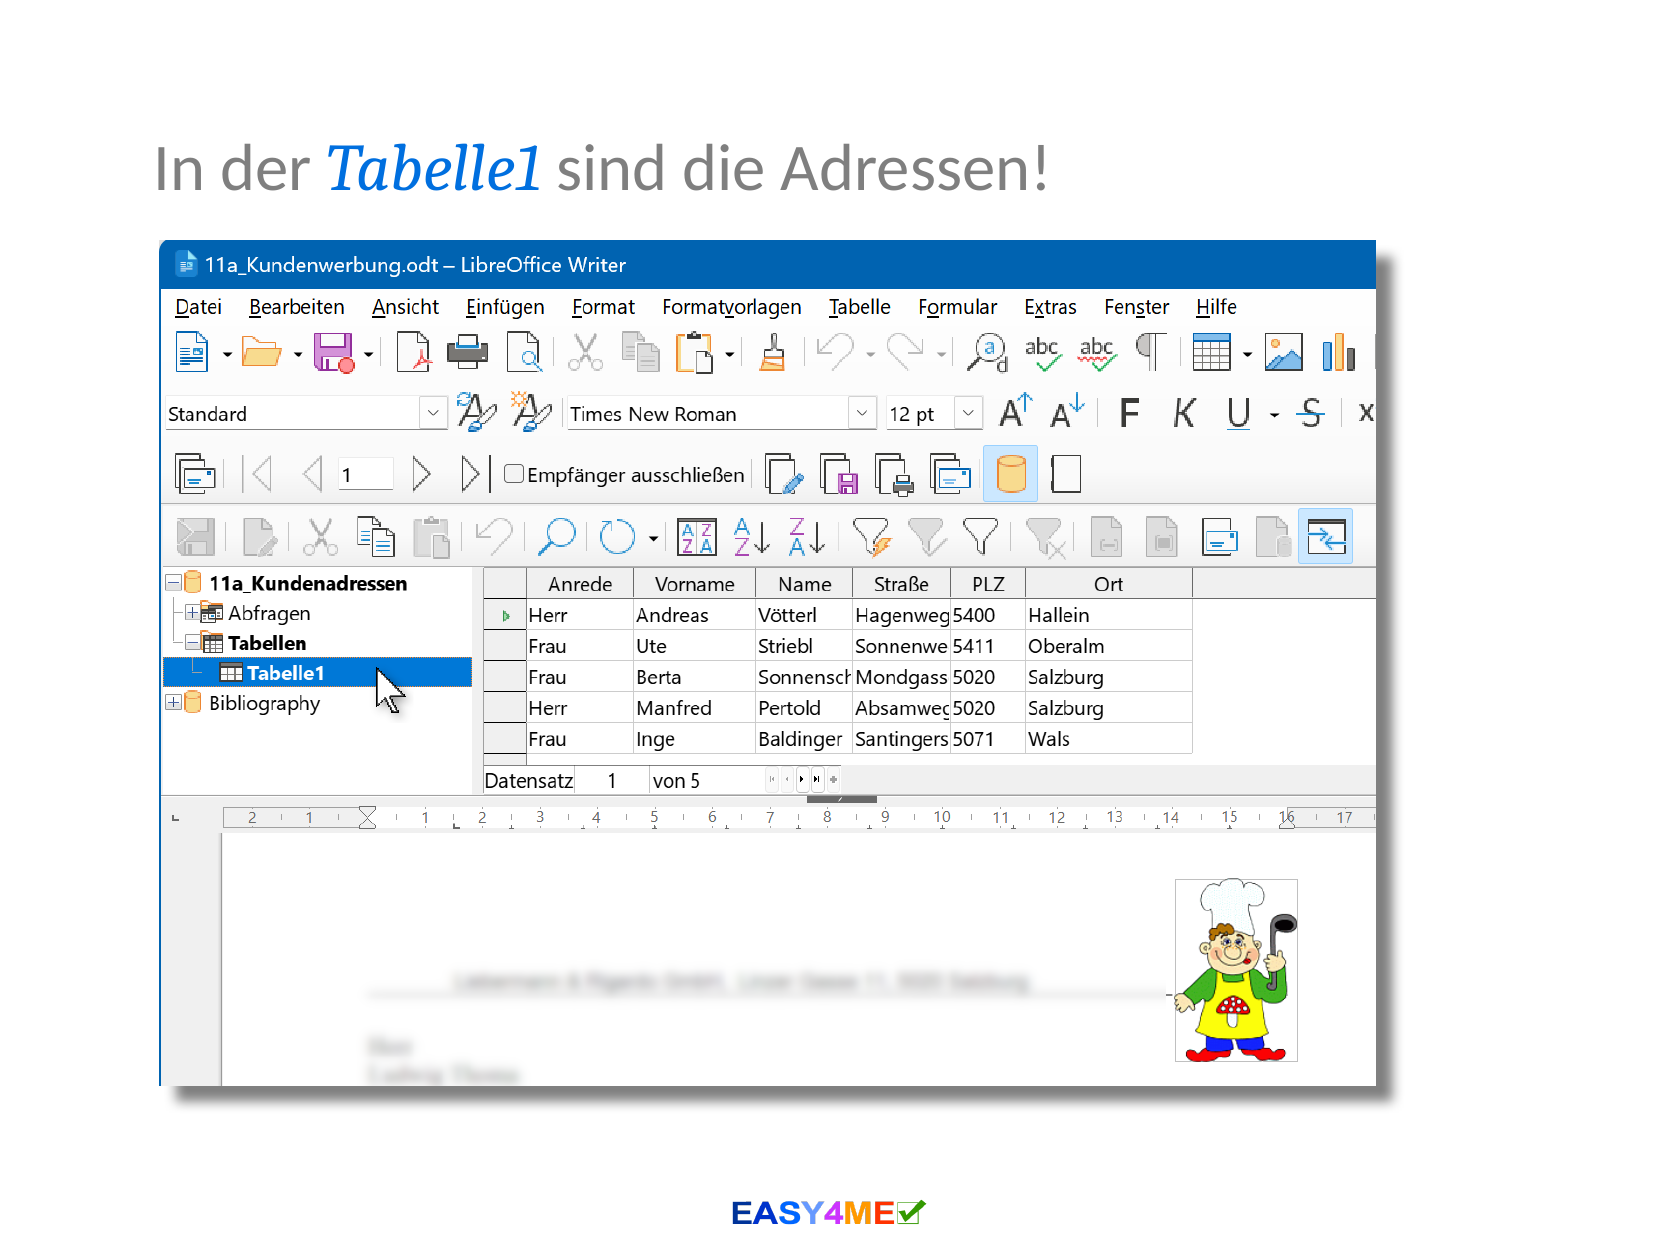

# In der Tabelle1 sind die Adressen!